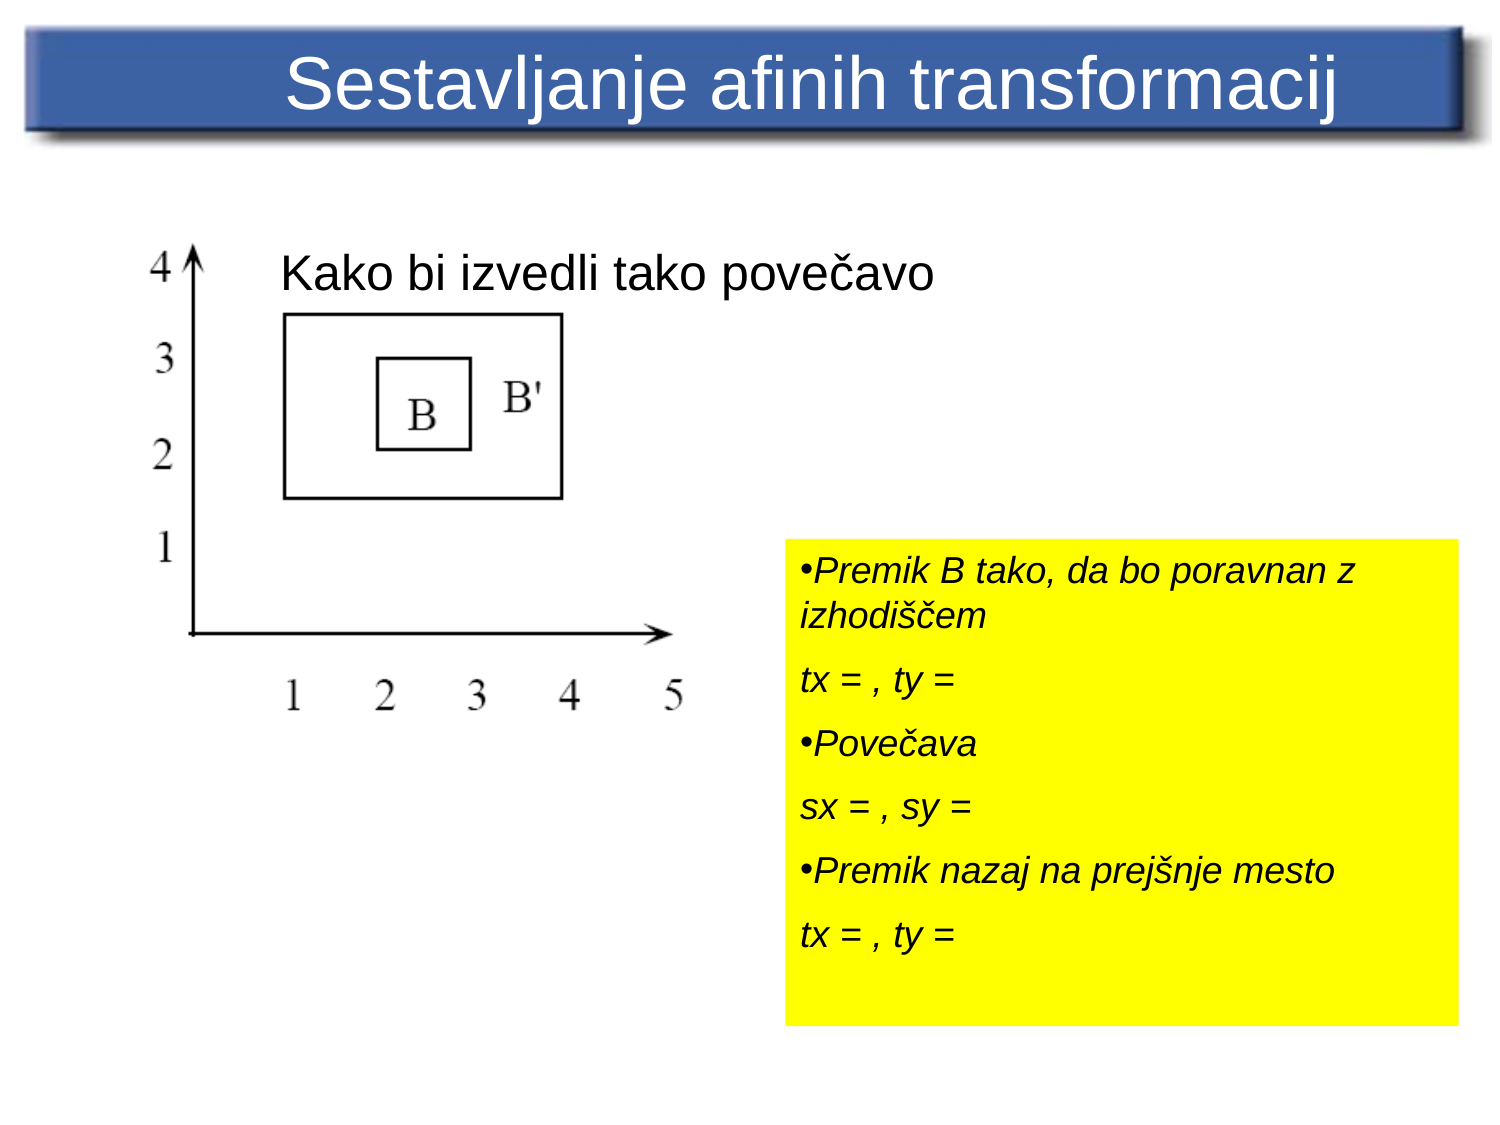

# Sestavljanje afinih transformacij
Kako bi izvedli tako povečavo
Premik B tako, da bo poravnan z izhodiščem
tx = , ty =
Povečava
sx = , sy =
Premik nazaj na prejšnje mesto
tx = , ty =